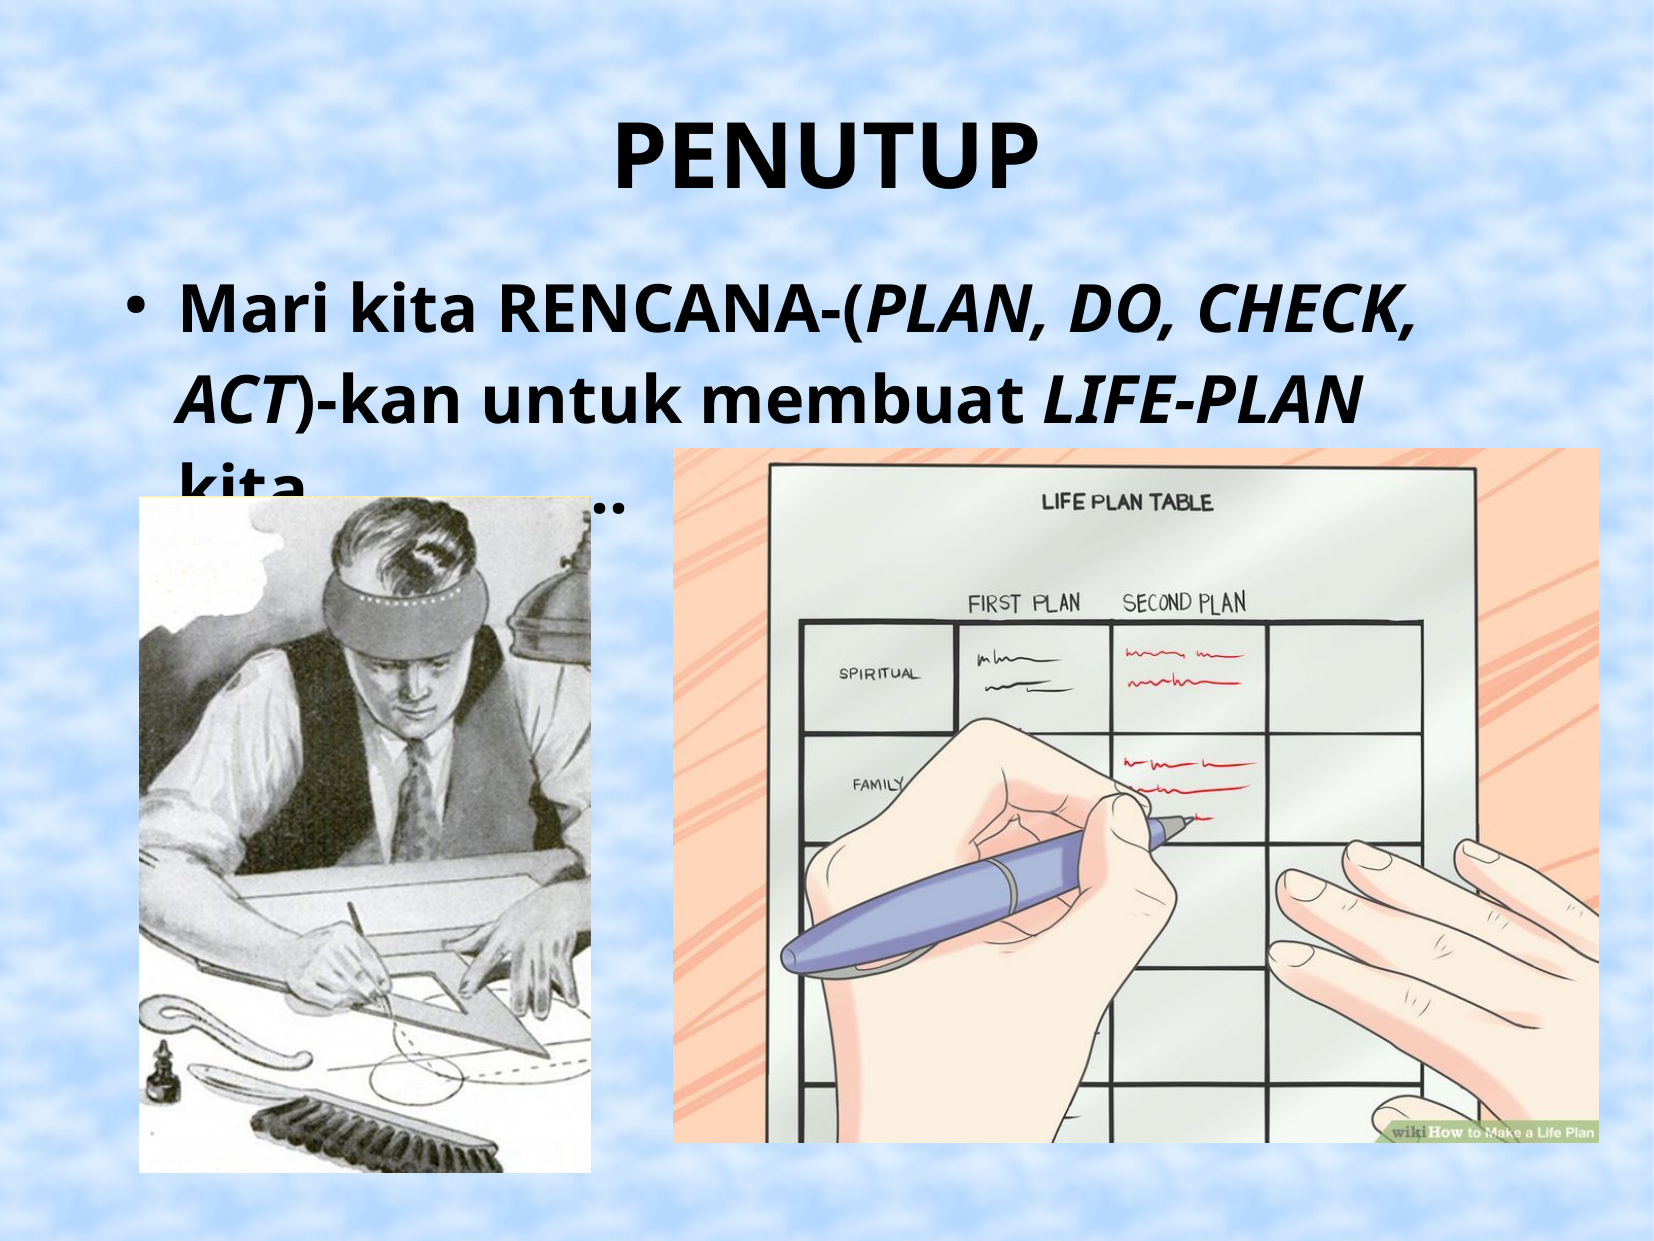

# PENUTUP
Mari kita RENCANA-(PLAN, DO, CHECK, ACT)-kan untuk membuat LIFE-PLAN kita ................